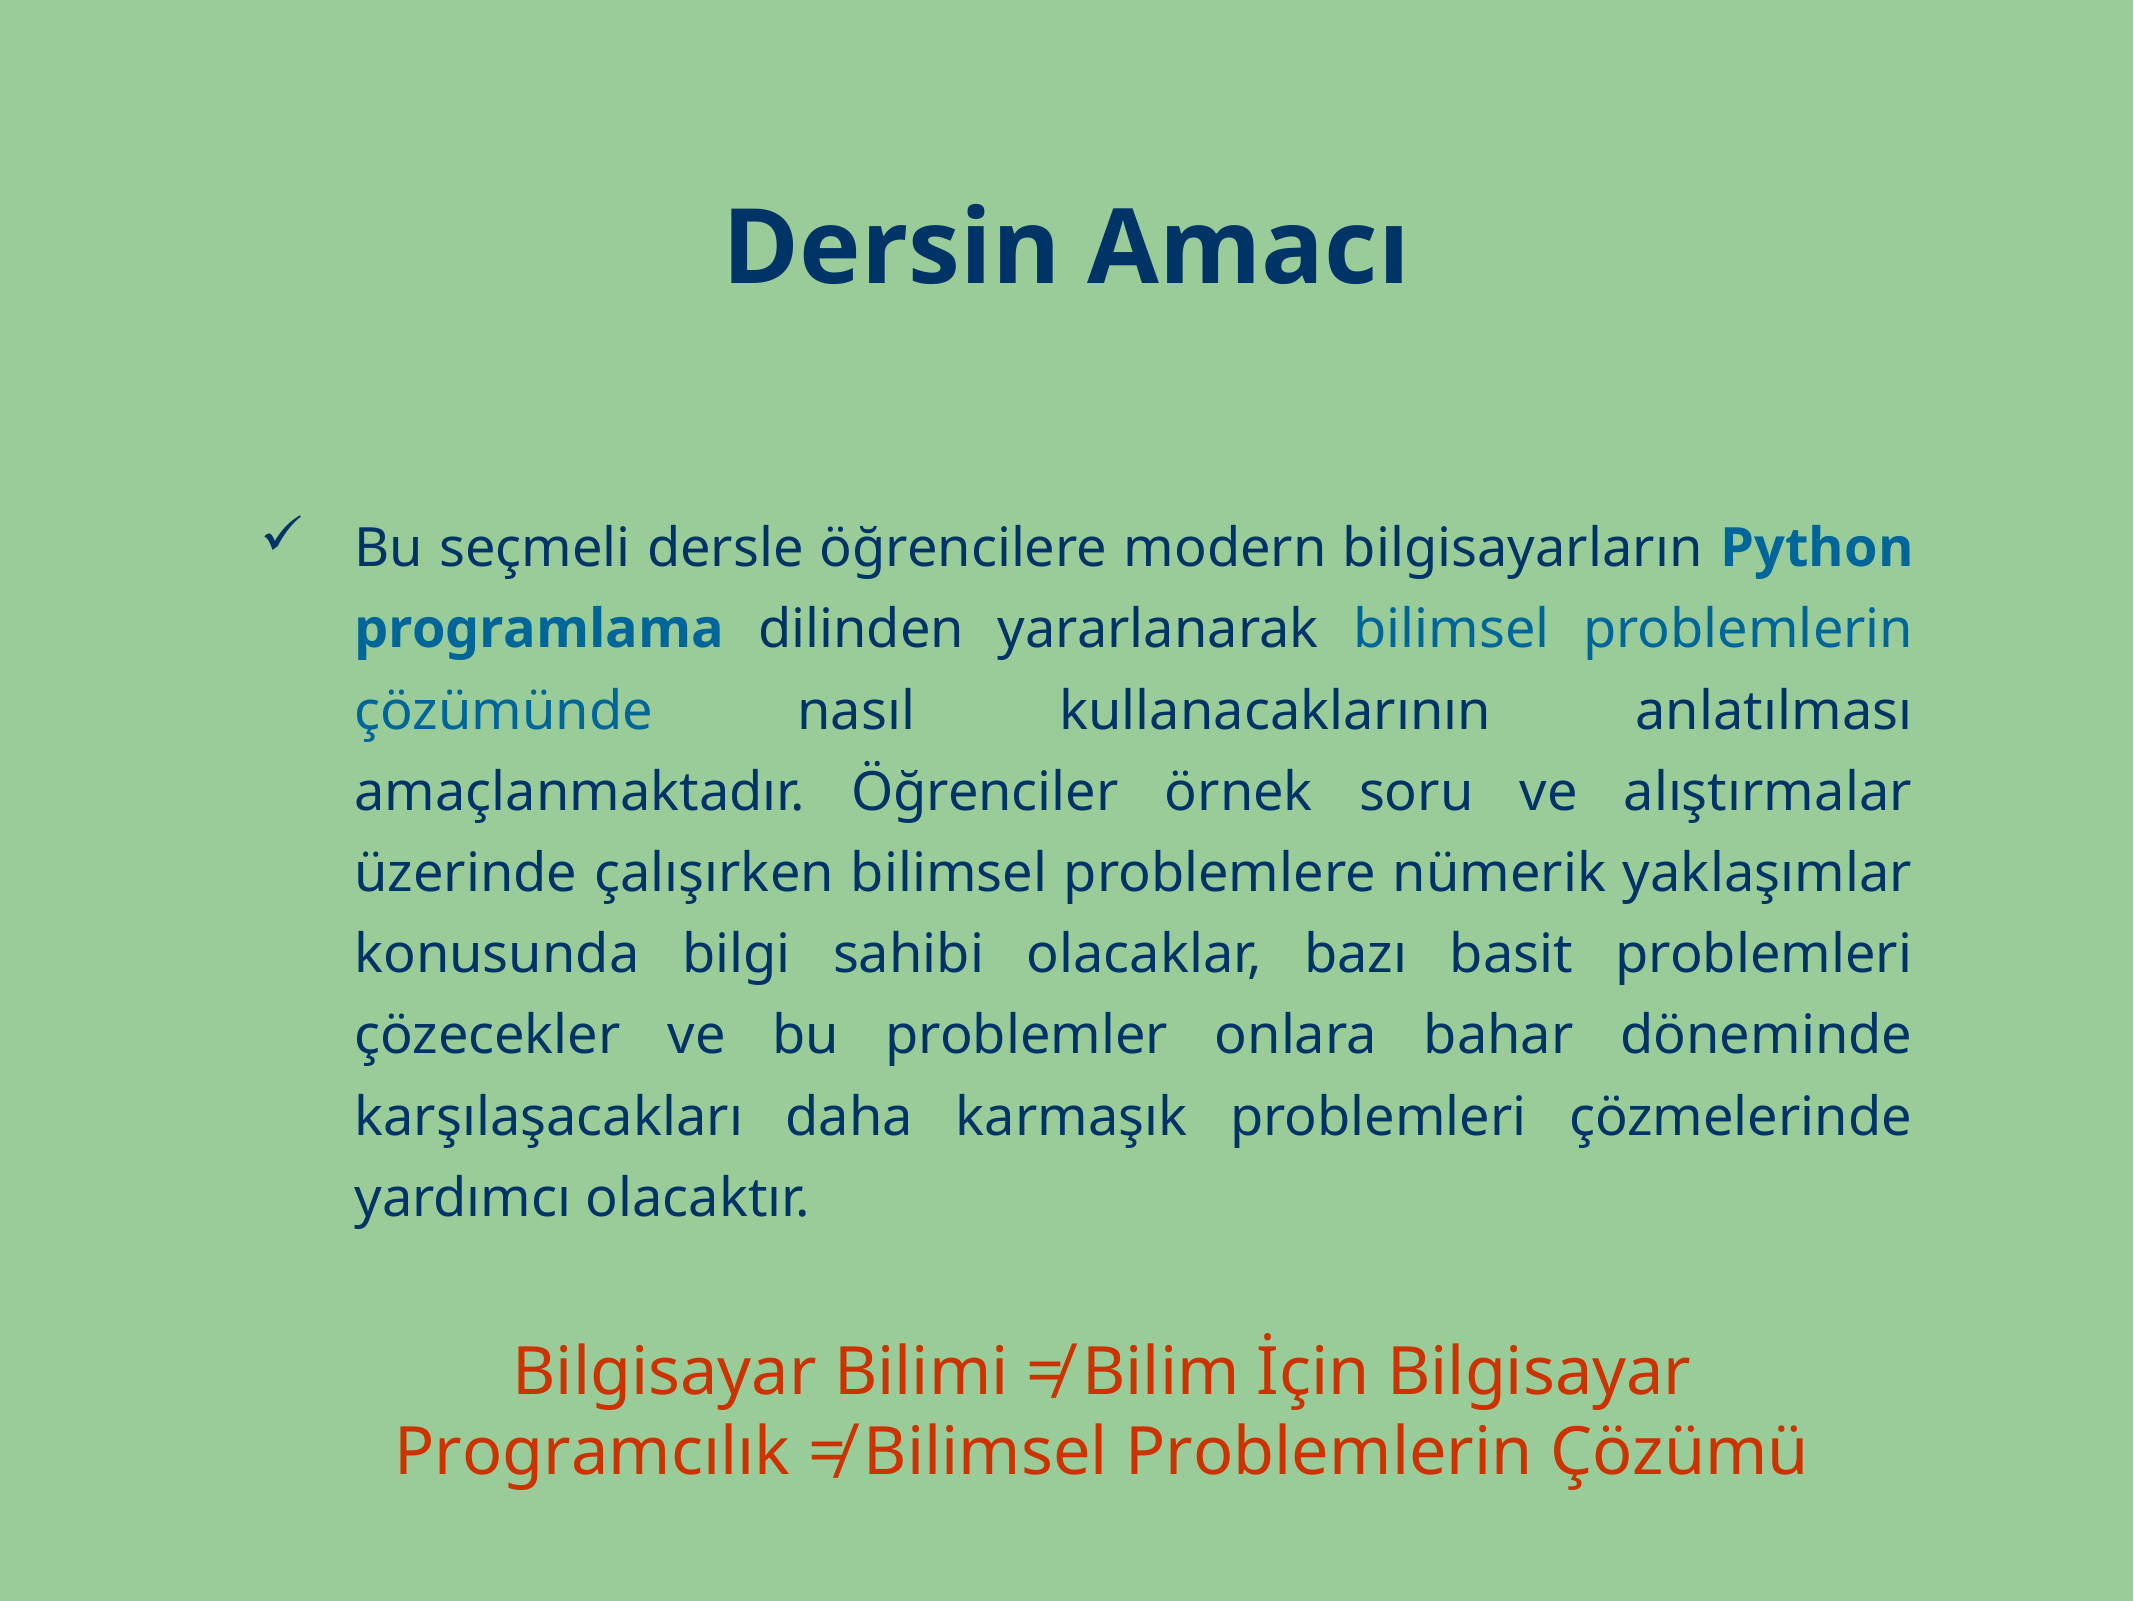

# Dersin Amacı
Bu seçmeli dersle öğrencilere modern bilgisayarların Python programlama dilinden yararlanarak bilimsel problemlerin çözümünde nasıl kullanacaklarının anlatılması amaçlanmaktadır. Öğrenciler örnek soru ve alıştırmalar üzerinde çalışırken bilimsel problemlere nümerik yaklaşımlar konusunda bilgi sahibi olacaklar, bazı basit problemleri çözecekler ve bu problemler onlara bahar döneminde karşılaşacakları daha karmaşık problemleri çözmelerinde yardımcı olacaktır.
Bilgisayar Bilimi ≠ Bilim İçin Bilgisayar
Programcılık ≠ Bilimsel Problemlerin Çözümü